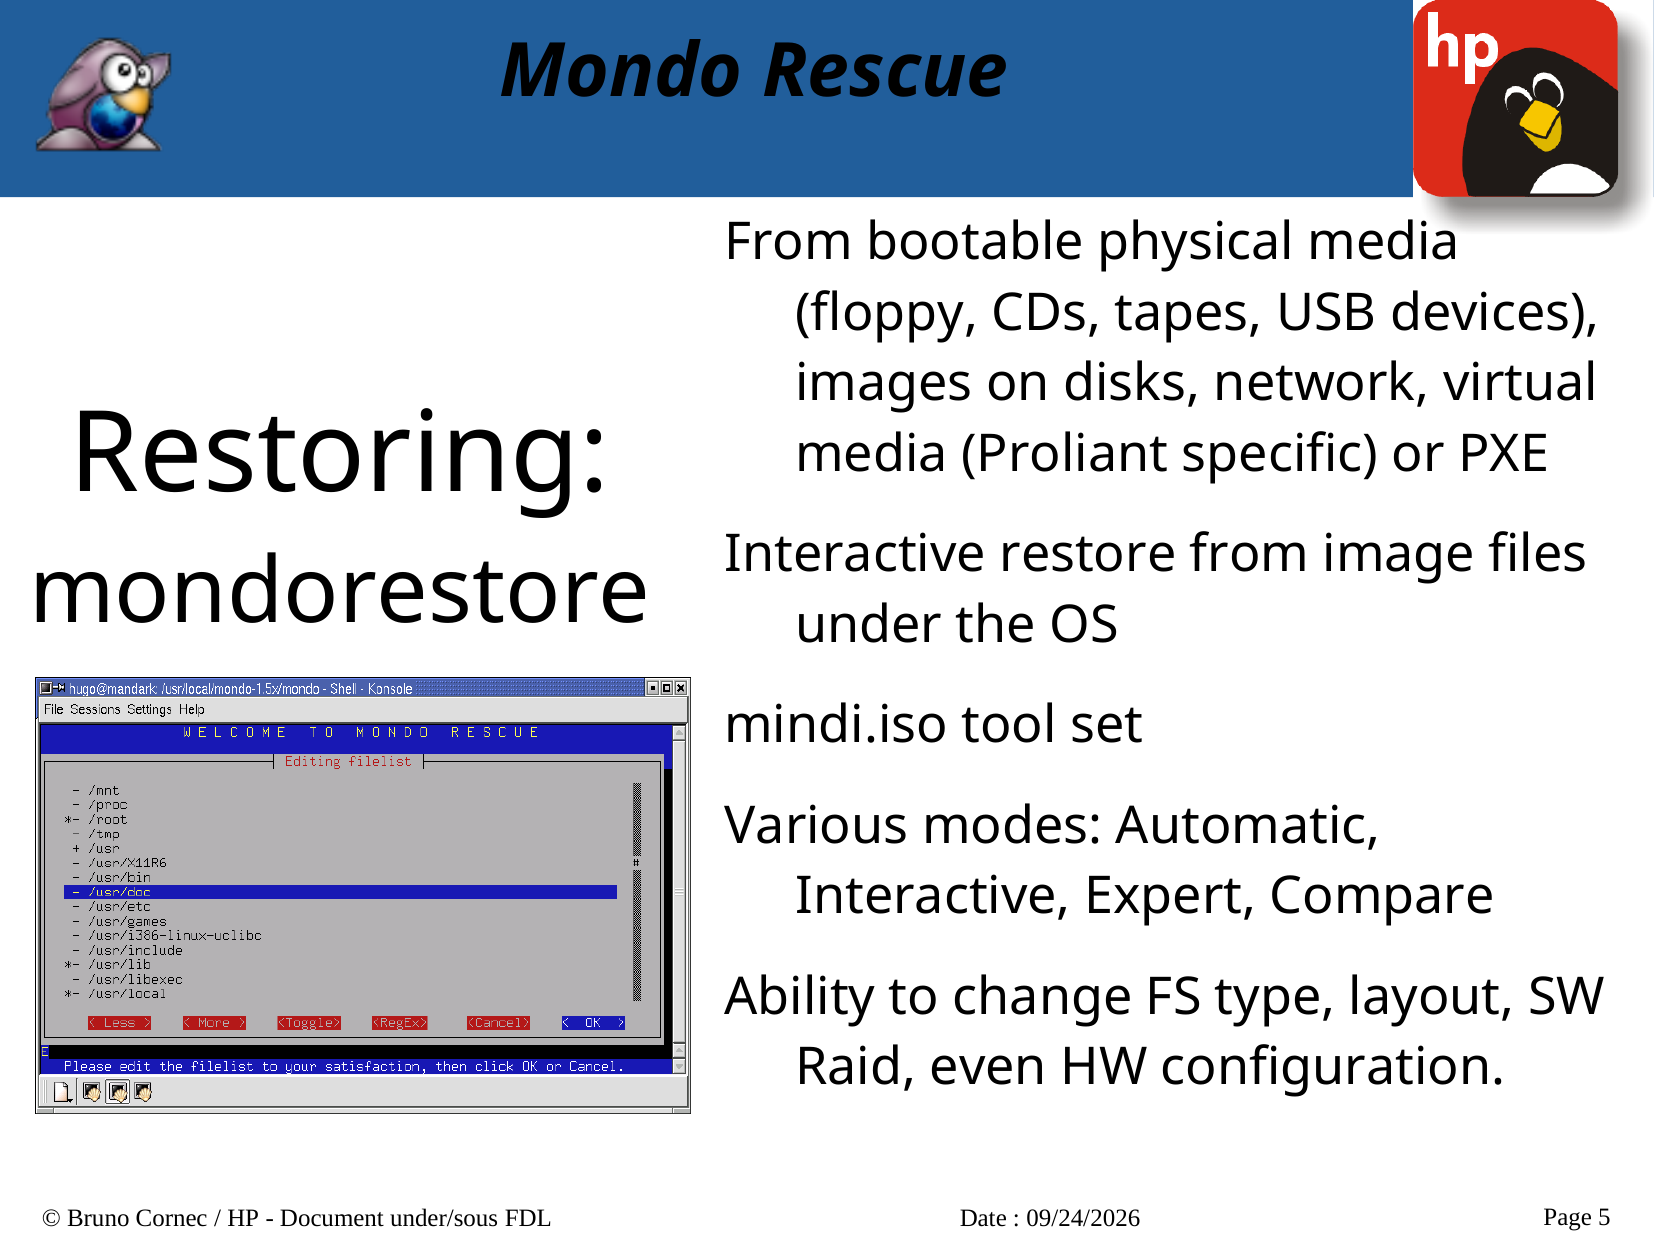

# From bootable physical media (floppy, CDs, tapes, USB devices), images on disks, network, virtual media (Proliant specific) or PXE
Interactive restore from image files under the OS
mindi.iso tool set
Various modes: Automatic, Interactive, Expert, Compare
Ability to change FS type, layout, SW Raid, even HW configuration.
Restoring: mondorestore